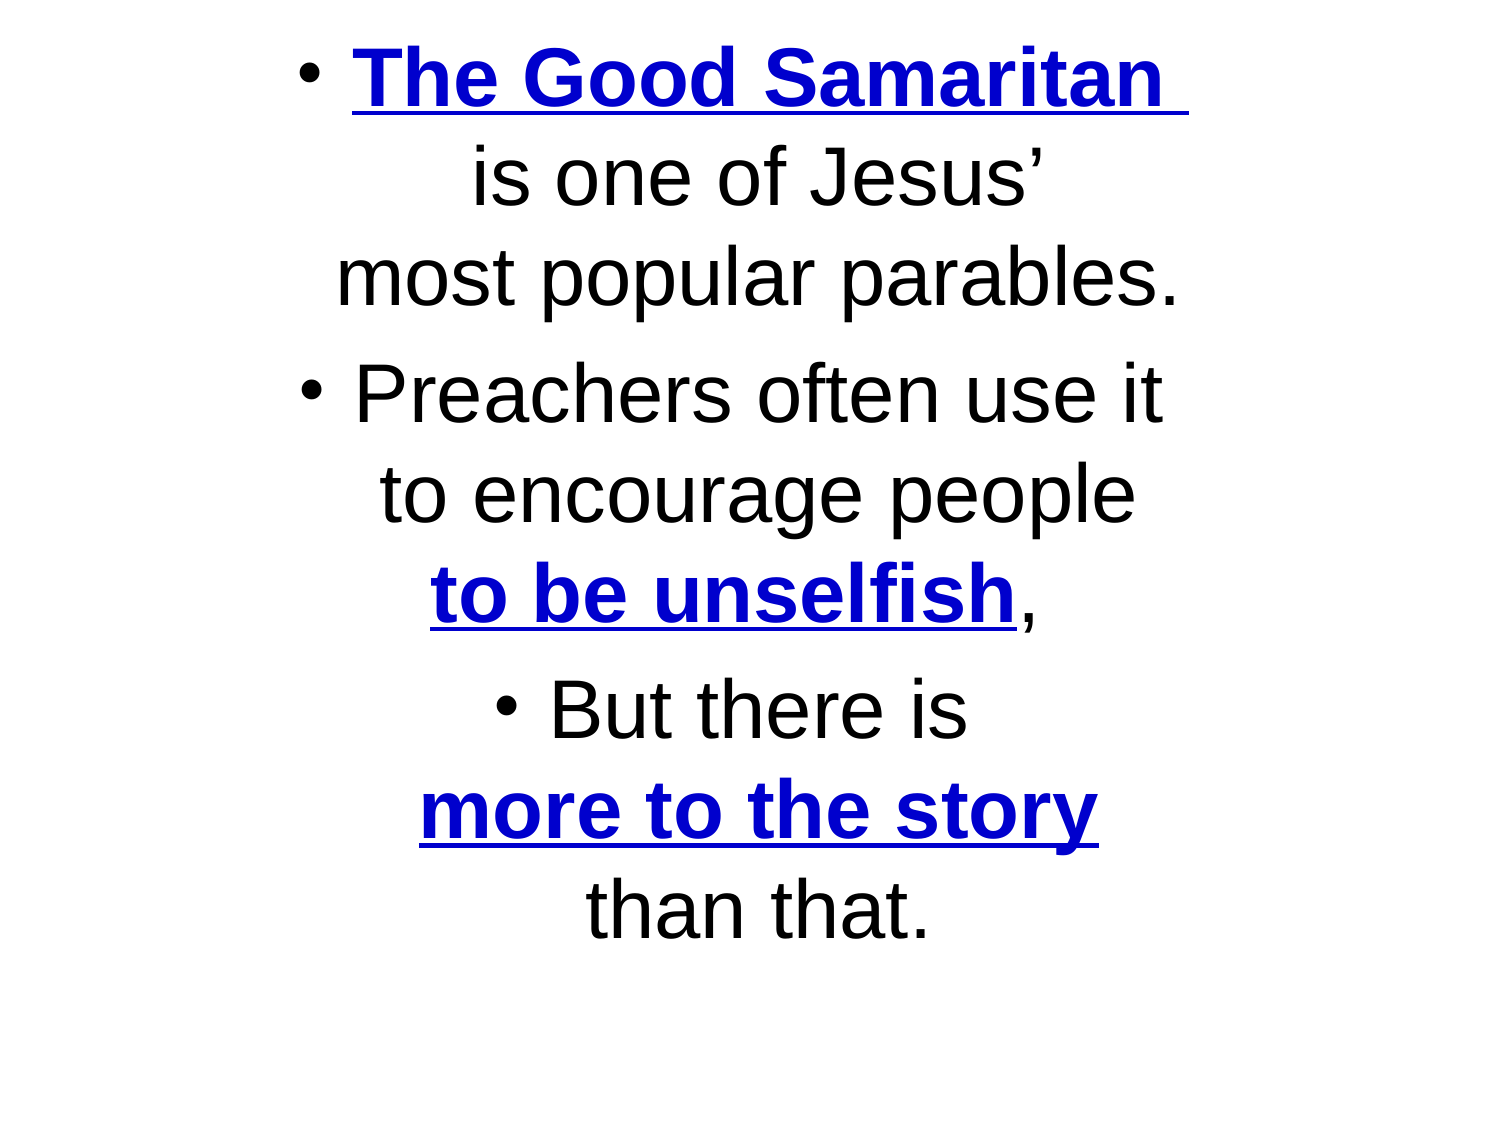

# The Good Samaritan is one of Jesus’ most popular parables.
Preachers often use it
to encourage people
to be unselfish,
But there is
more to the story
than that.
5